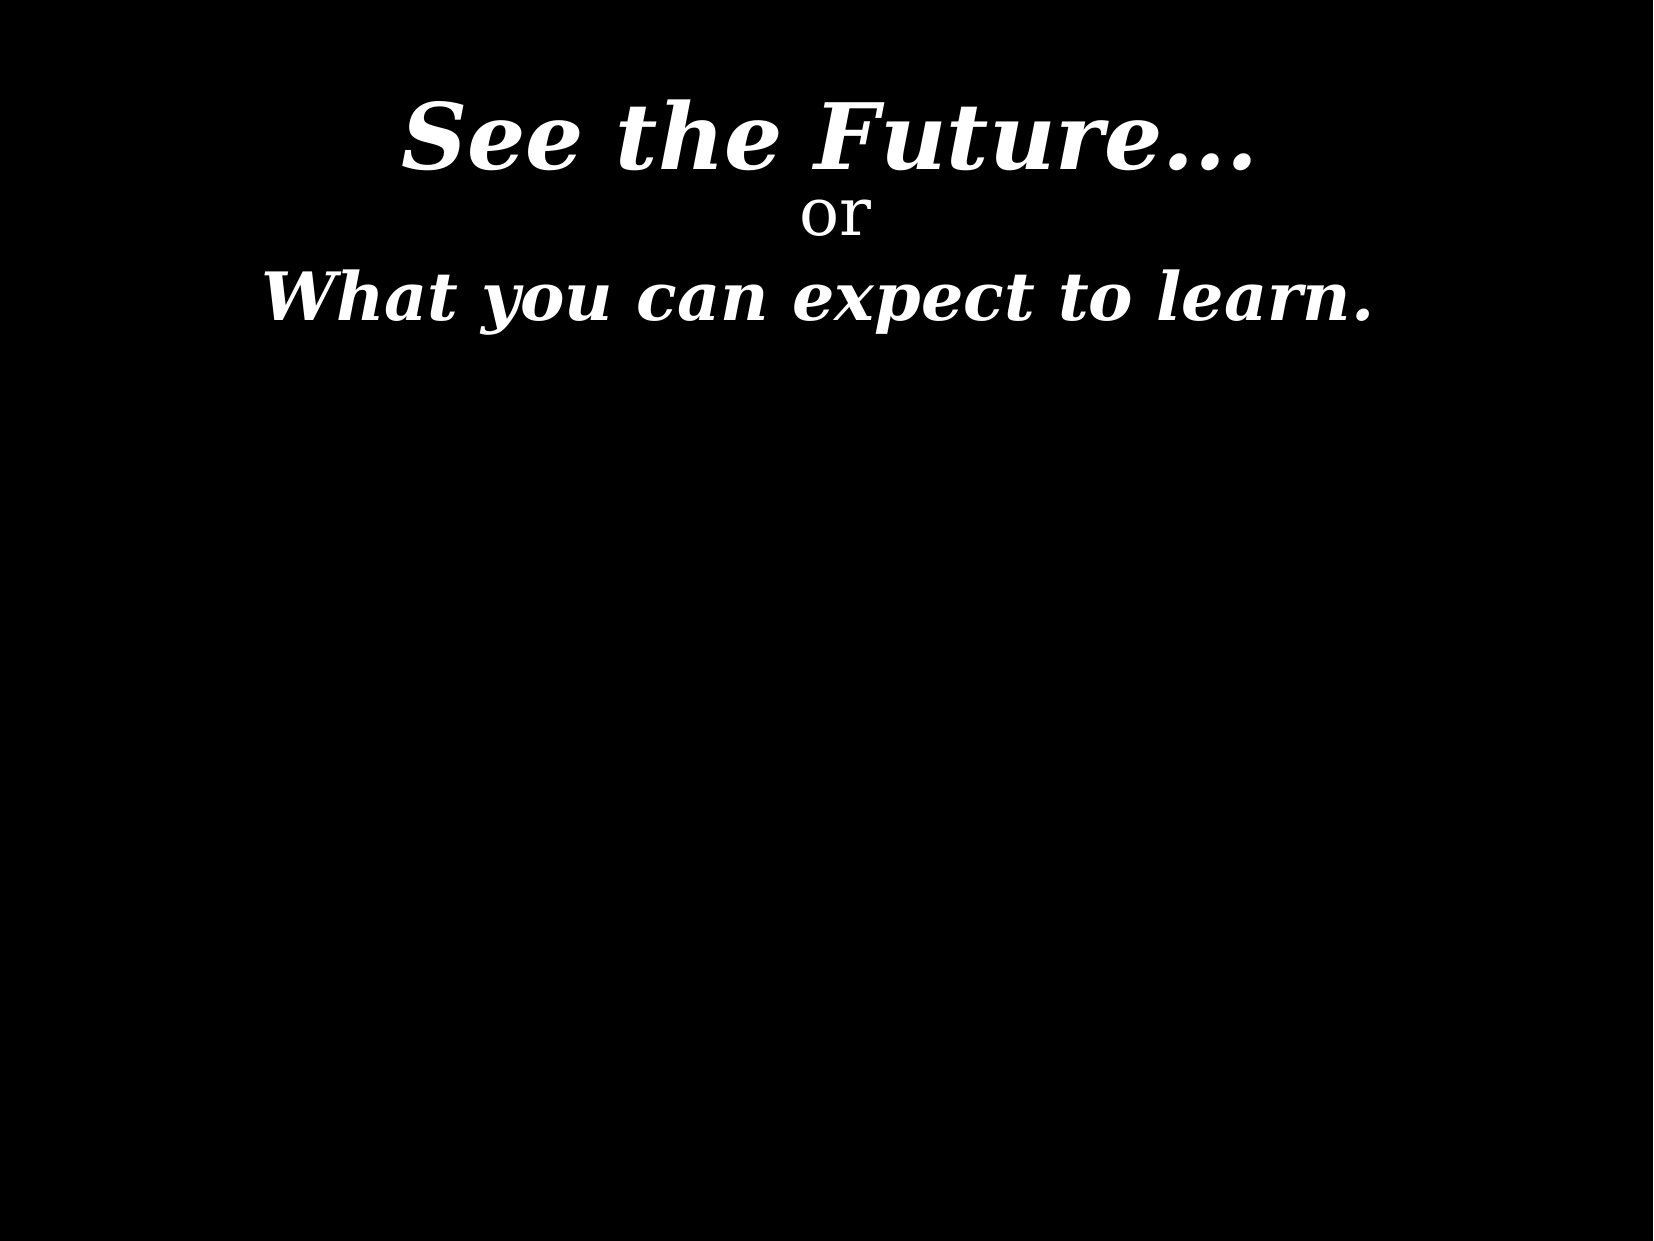

# See the Future...
 or
What you can expect to learn.